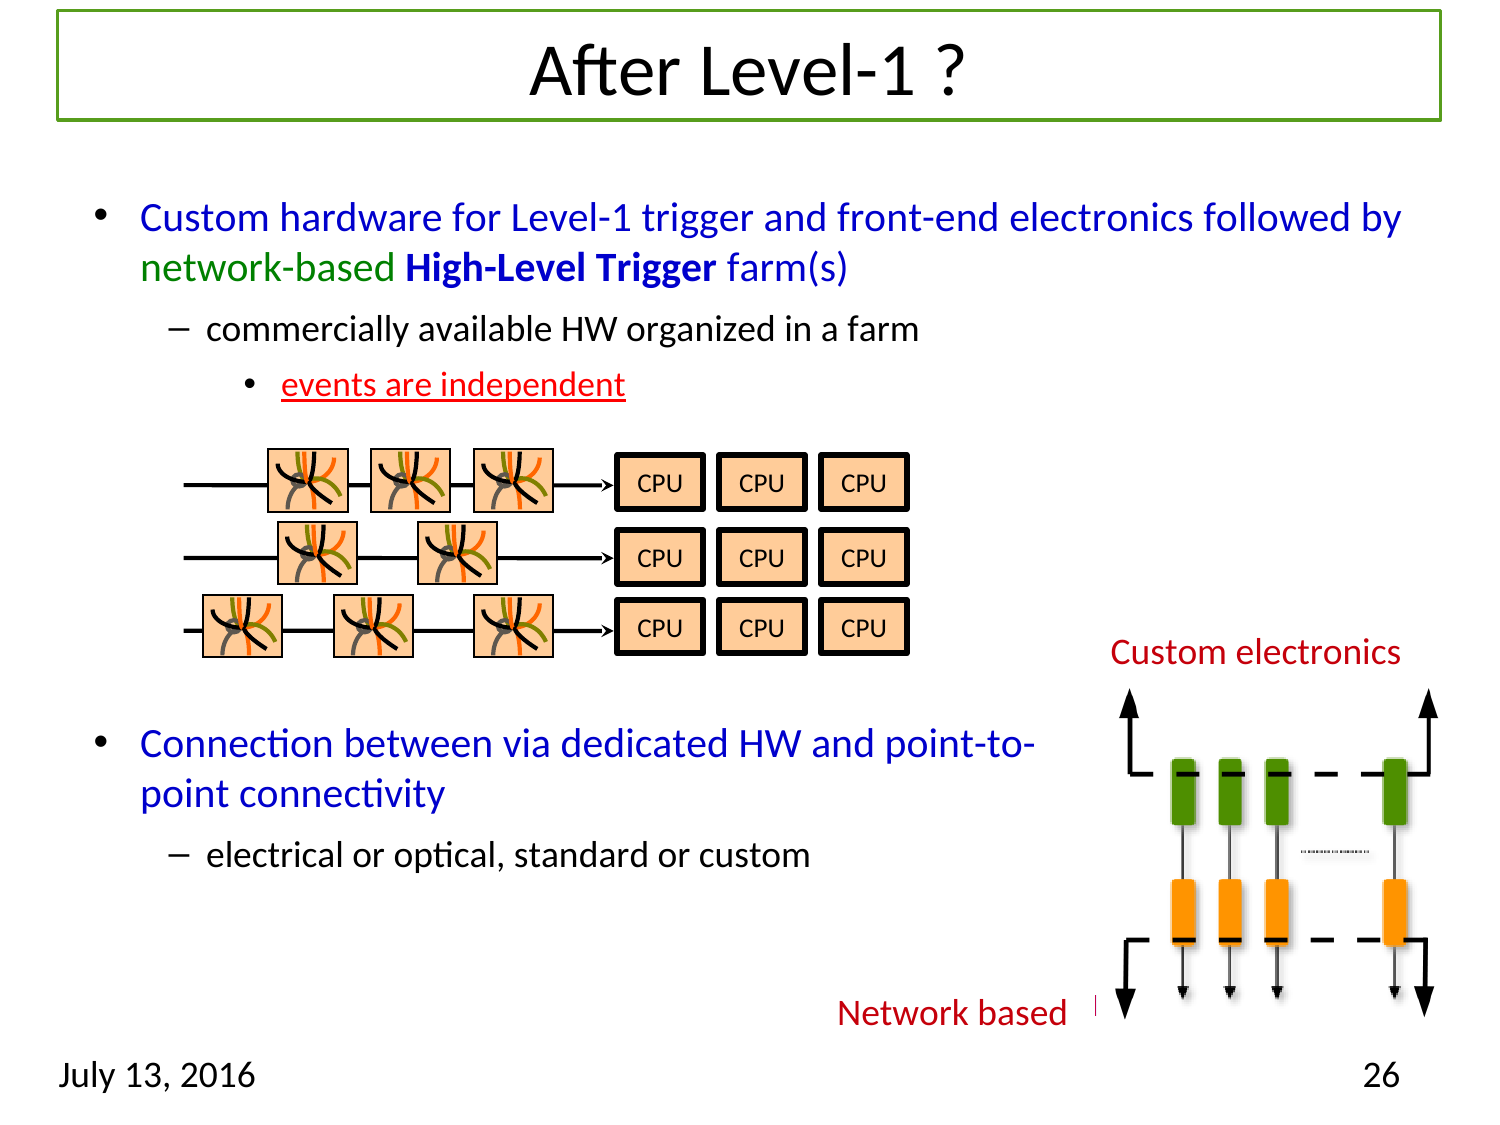

# After Level-1 ?
Custom hardware for Level-1 trigger and front-end electronics followed by network-based High-Level Trigger farm(s)
commercially available HW organized in a farm
events are independent
CPU
CPU
CPU
CPU
CPU
CPU
CPU
CPU
CPU
Custom electronics
Connection between via dedicated HW and point-to-point connectivity
electrical or optical, standard or custom
Network based
26